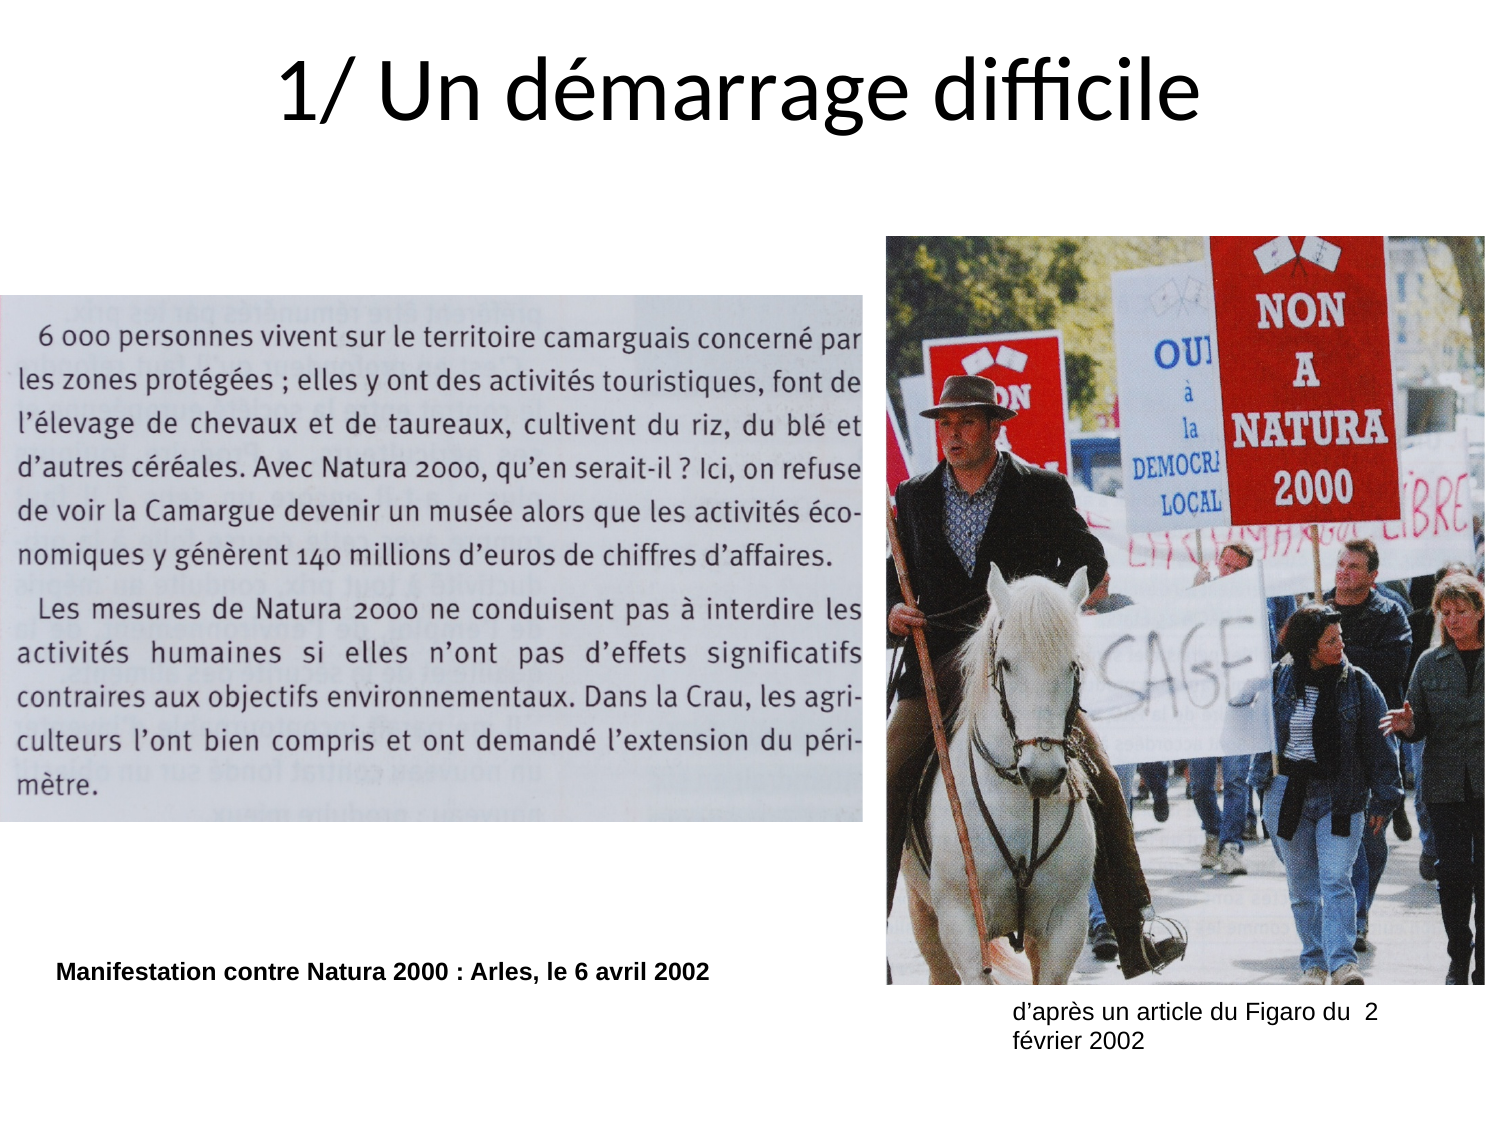

# 1/ Un démarrage difficile
Manifestation contre Natura 2000 : Arles, le 6 avril 2002
d’après un article du Figaro du 2 février 2002